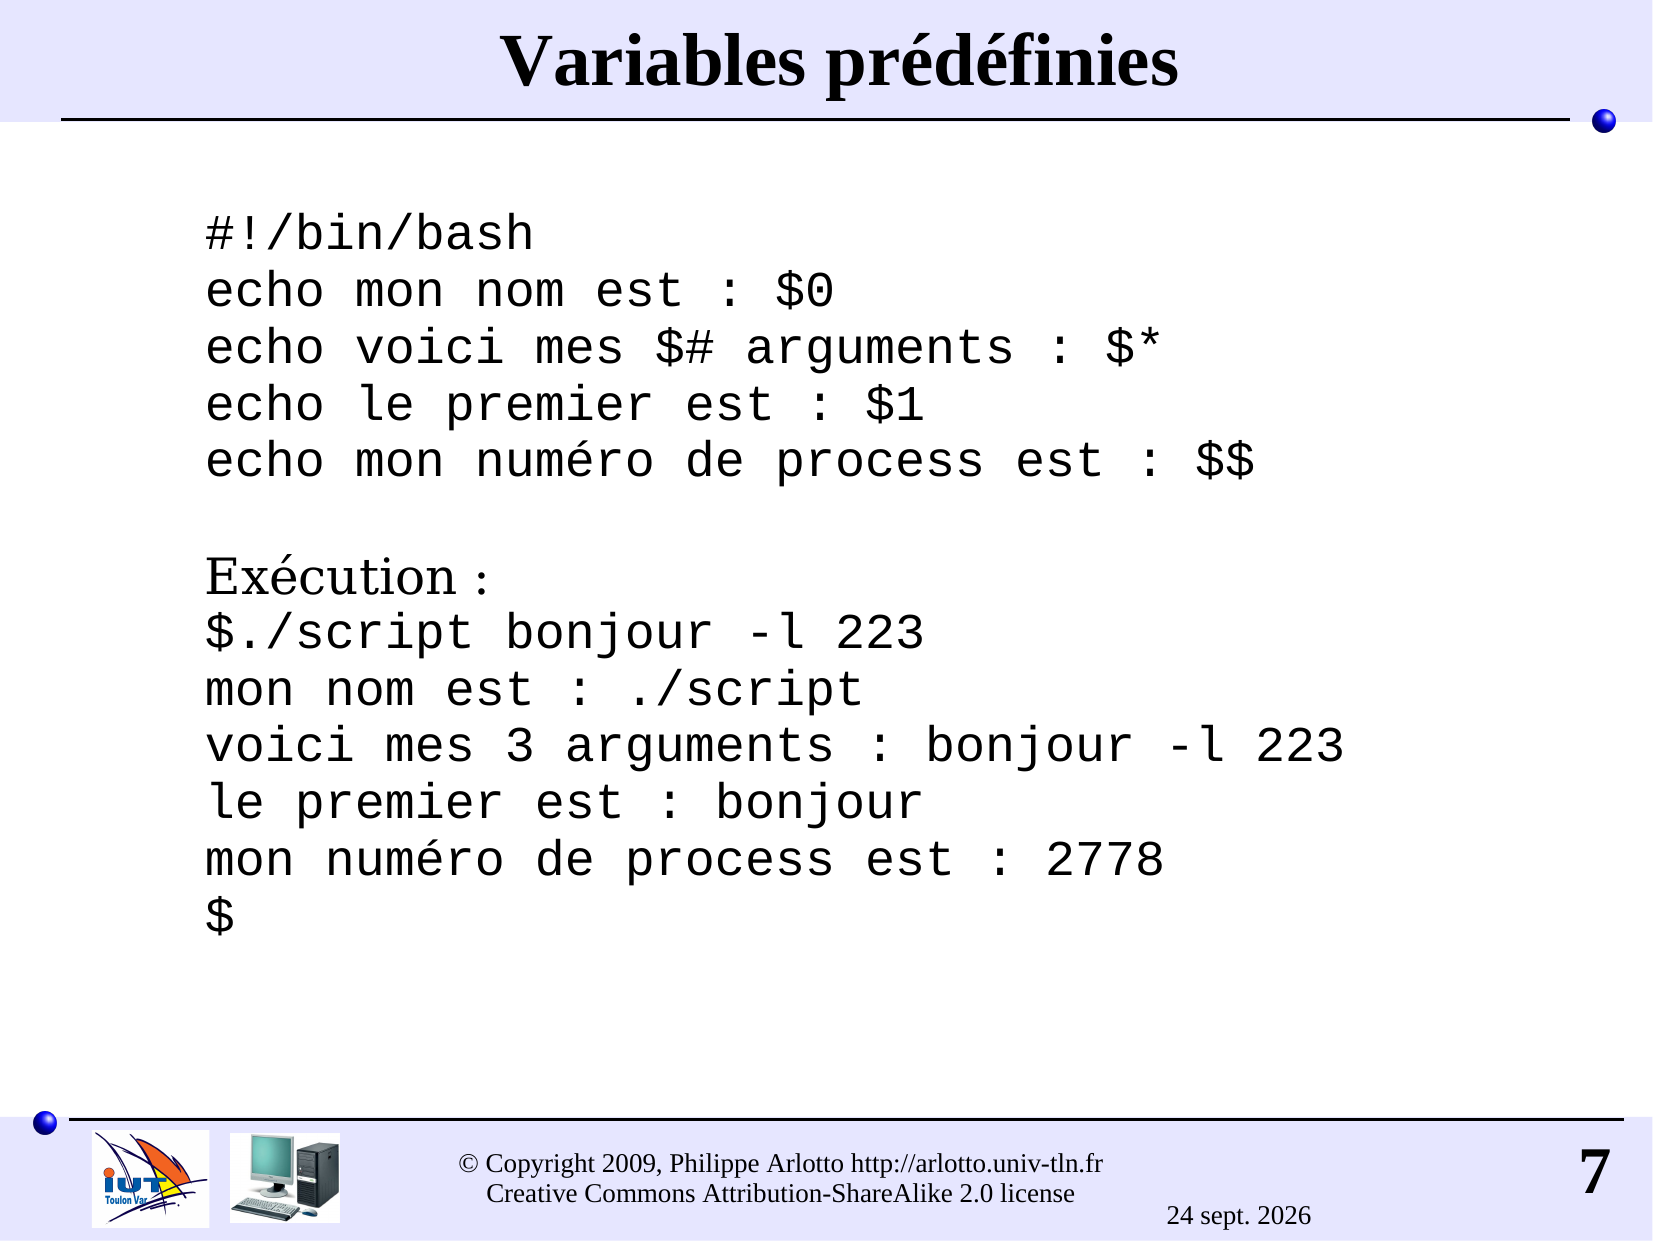

# Variables prédéfinies
#!/bin/bash
echo mon nom est : $0
echo voici mes $# arguments : $*
echo le premier est : $1
echo mon numéro de process est : $$
Exécution :
$./script bonjour -l 223
mon nom est : ./script
voici mes 3 arguments : bonjour -l 223
le premier est : bonjour
mon numéro de process est : 2778
$